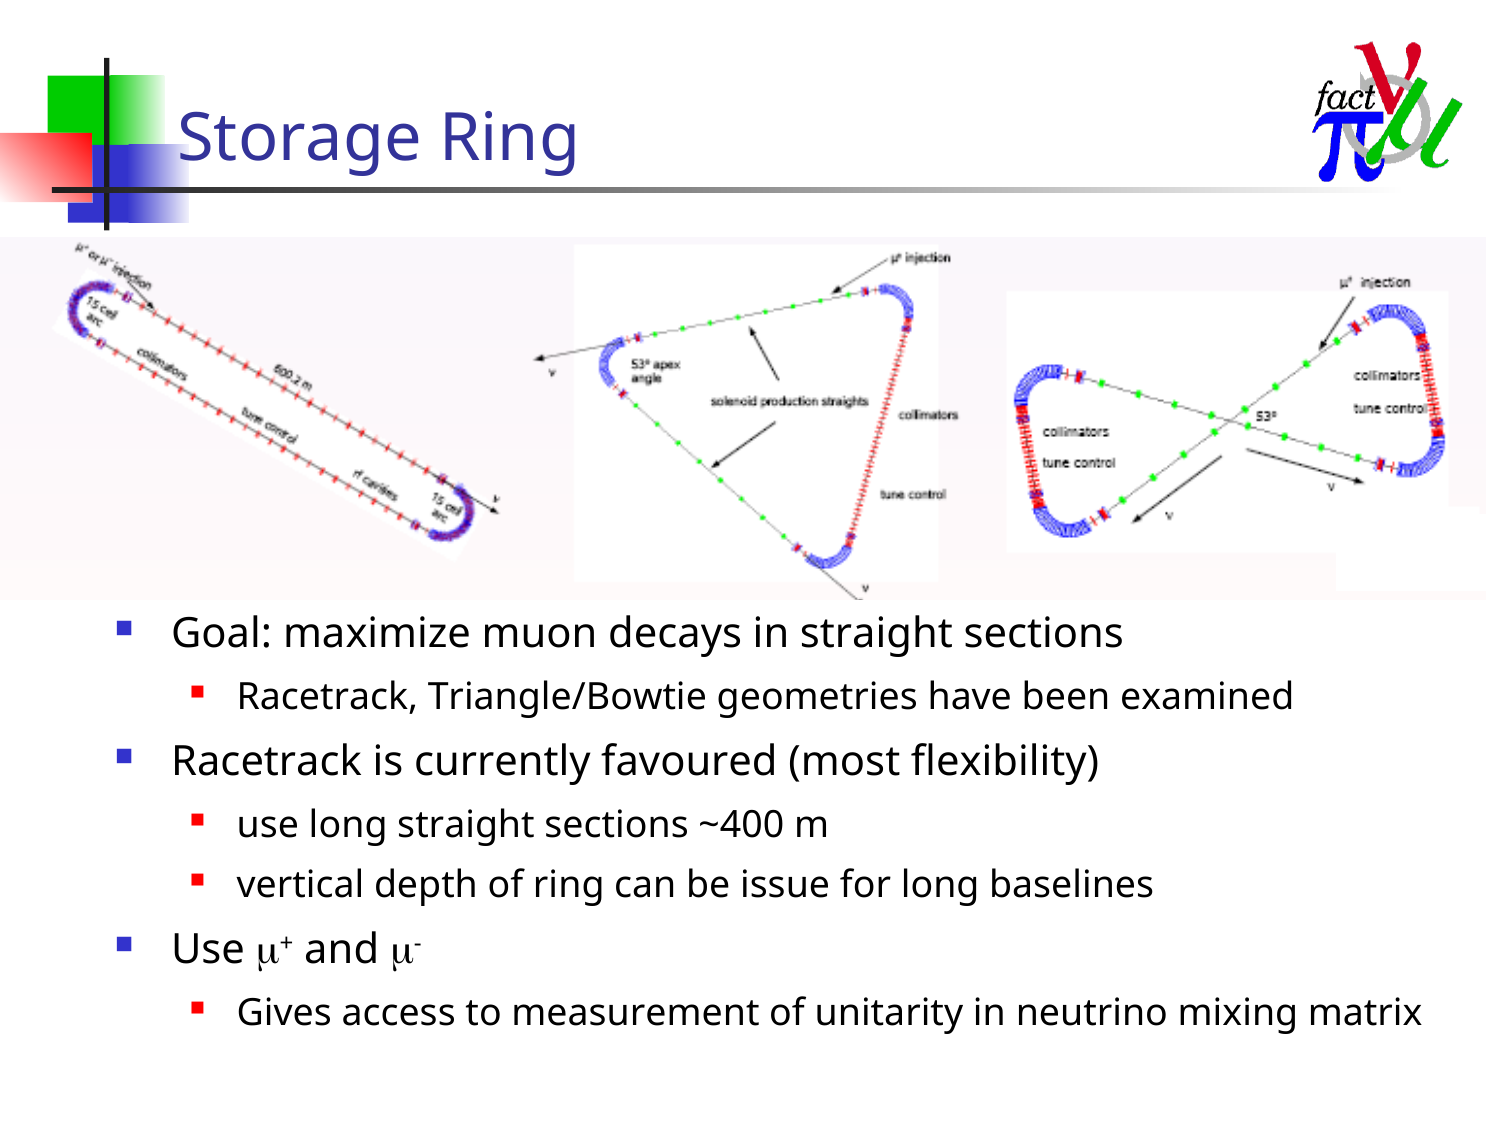

# Storage Ring
Goal: maximize muon decays in straight sections
Racetrack, Triangle/Bowtie geometries have been examined
Racetrack is currently favoured (most flexibility)
use long straight sections ~400 m
vertical depth of ring can be issue for long baselines
Use + and -
Gives access to measurement of unitarity in neutrino mixing matrix